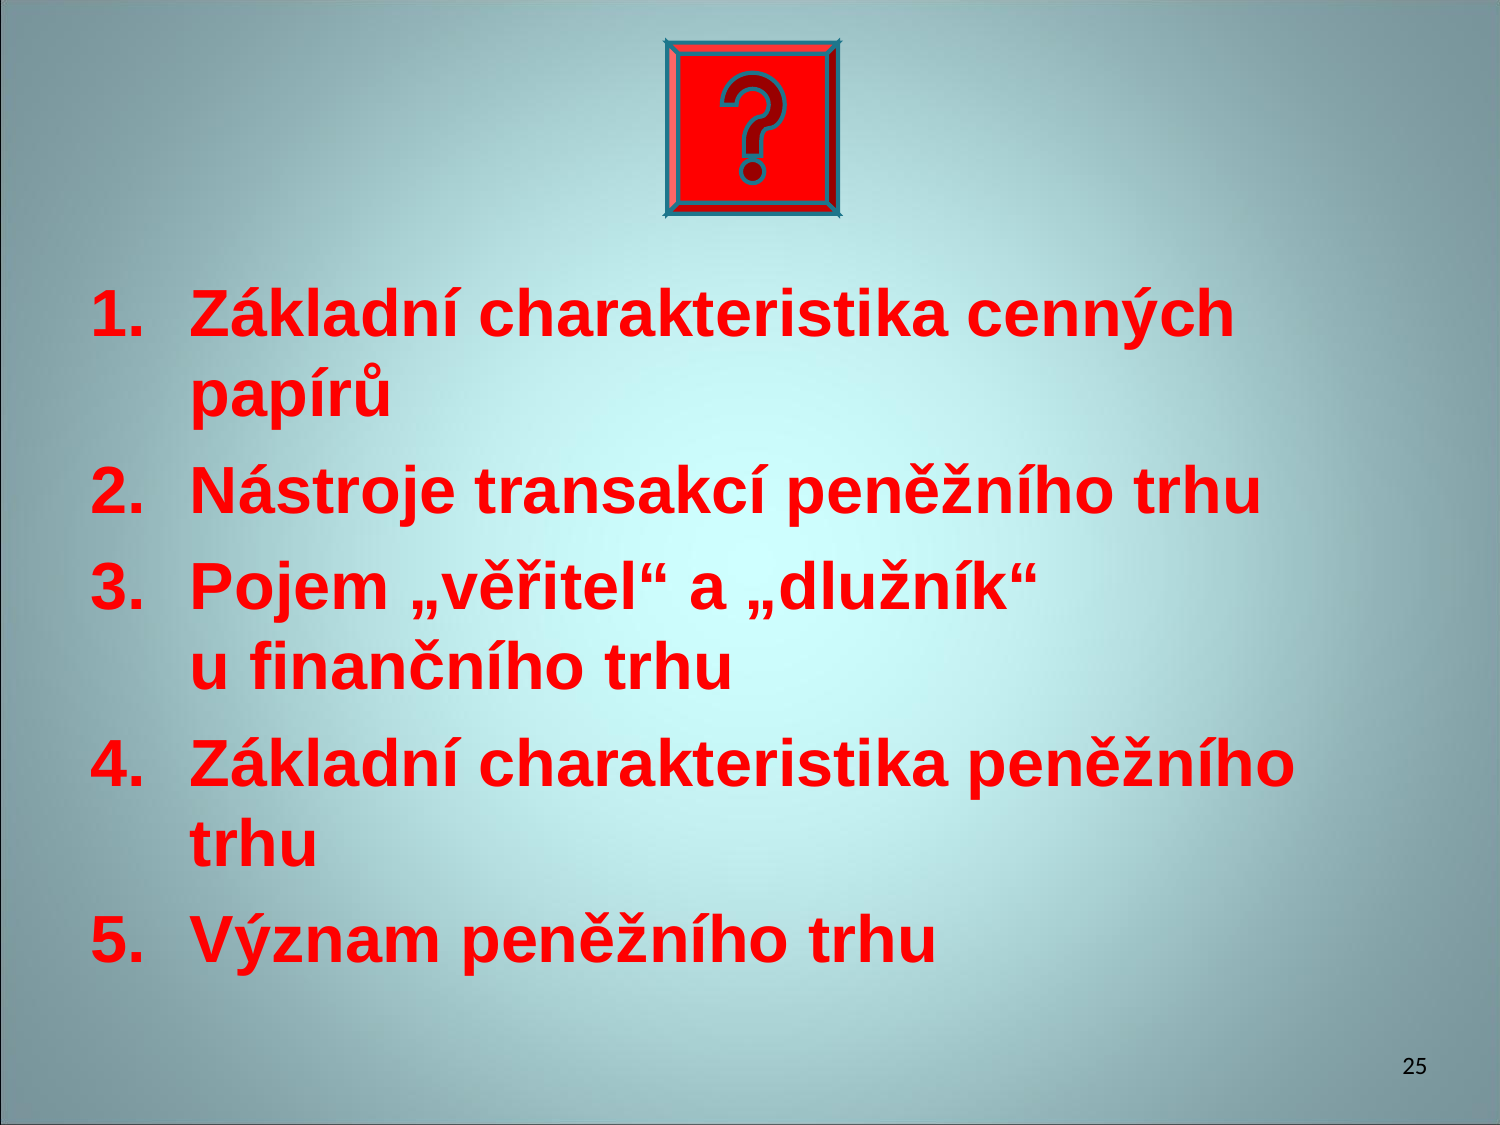

# Základní charakteristika cenných papírů
Nástroje transakcí peněžního trhu
Pojem „věřitel“ a „dlužník“
u finančního trhu
Základní charakteristika peněžního trhu
Význam peněžního trhu